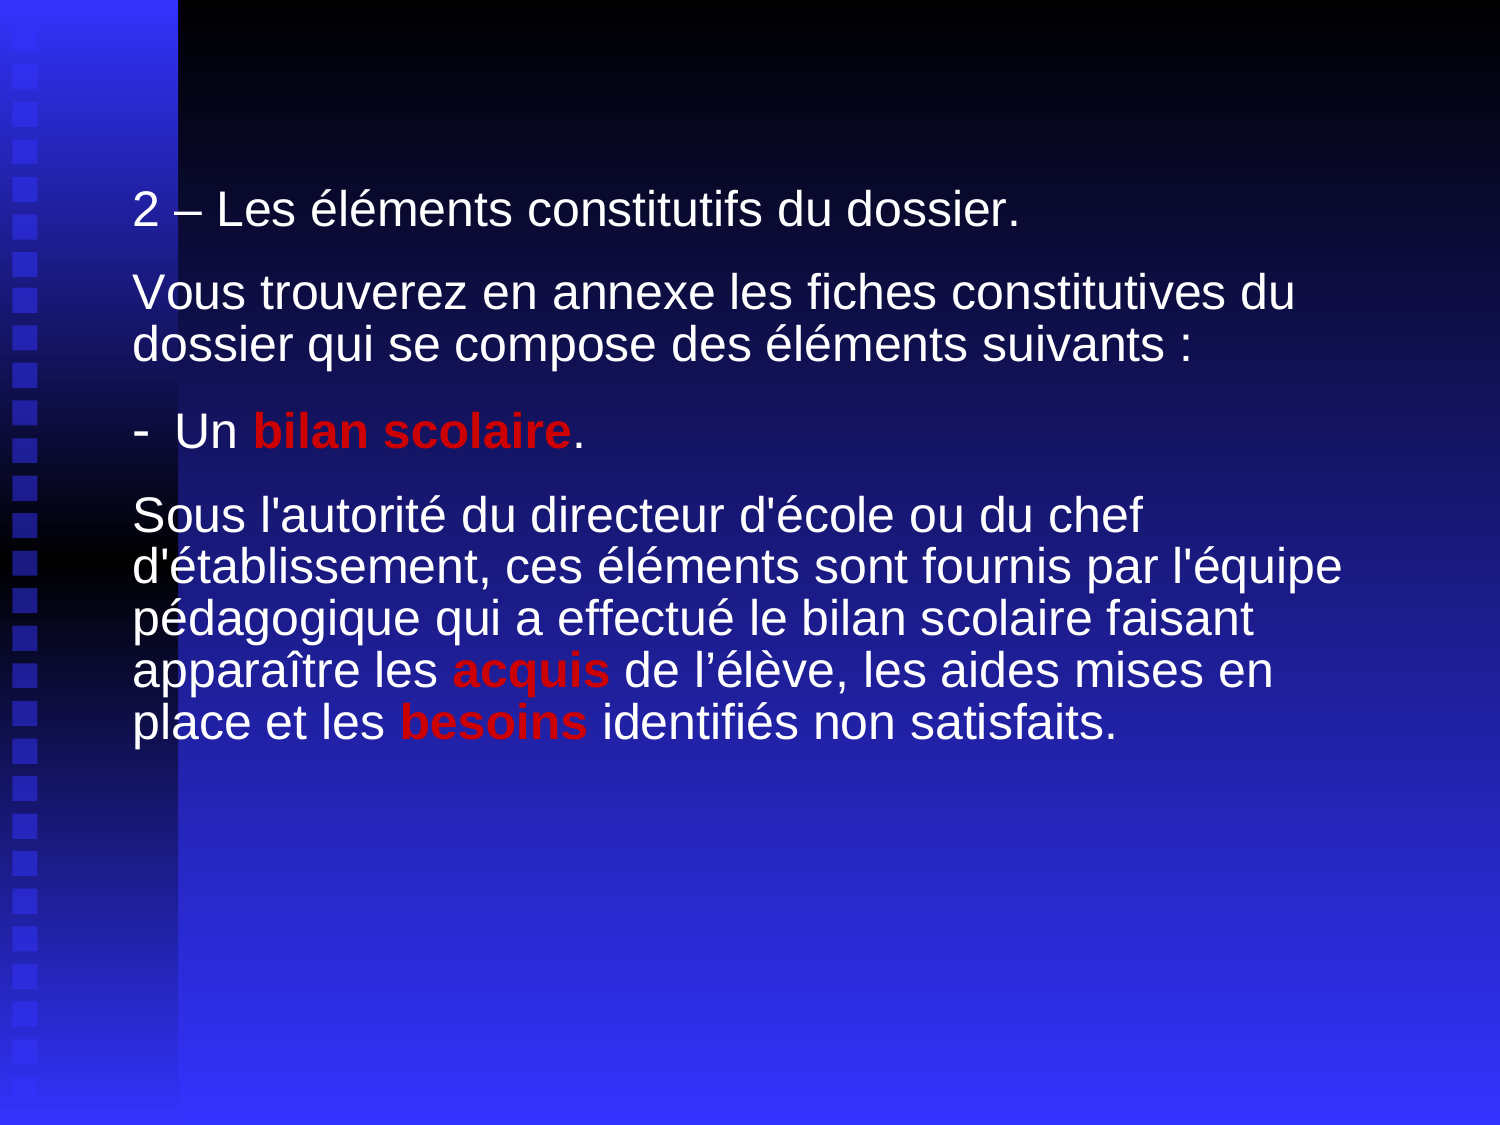

2 – Les éléments constitutifs du dossier.
Vous trouverez en annexe les fiches constitutives du dossier qui se compose des éléments suivants :
Un bilan scolaire.
Sous l'autorité du directeur d'école ou du chef d'établissement, ces éléments sont fournis par l'équipe pédagogique qui a effectué le bilan scolaire faisant apparaître les acquis de l’élève, les aides mises en place et les besoins identifiés non satisfaits.